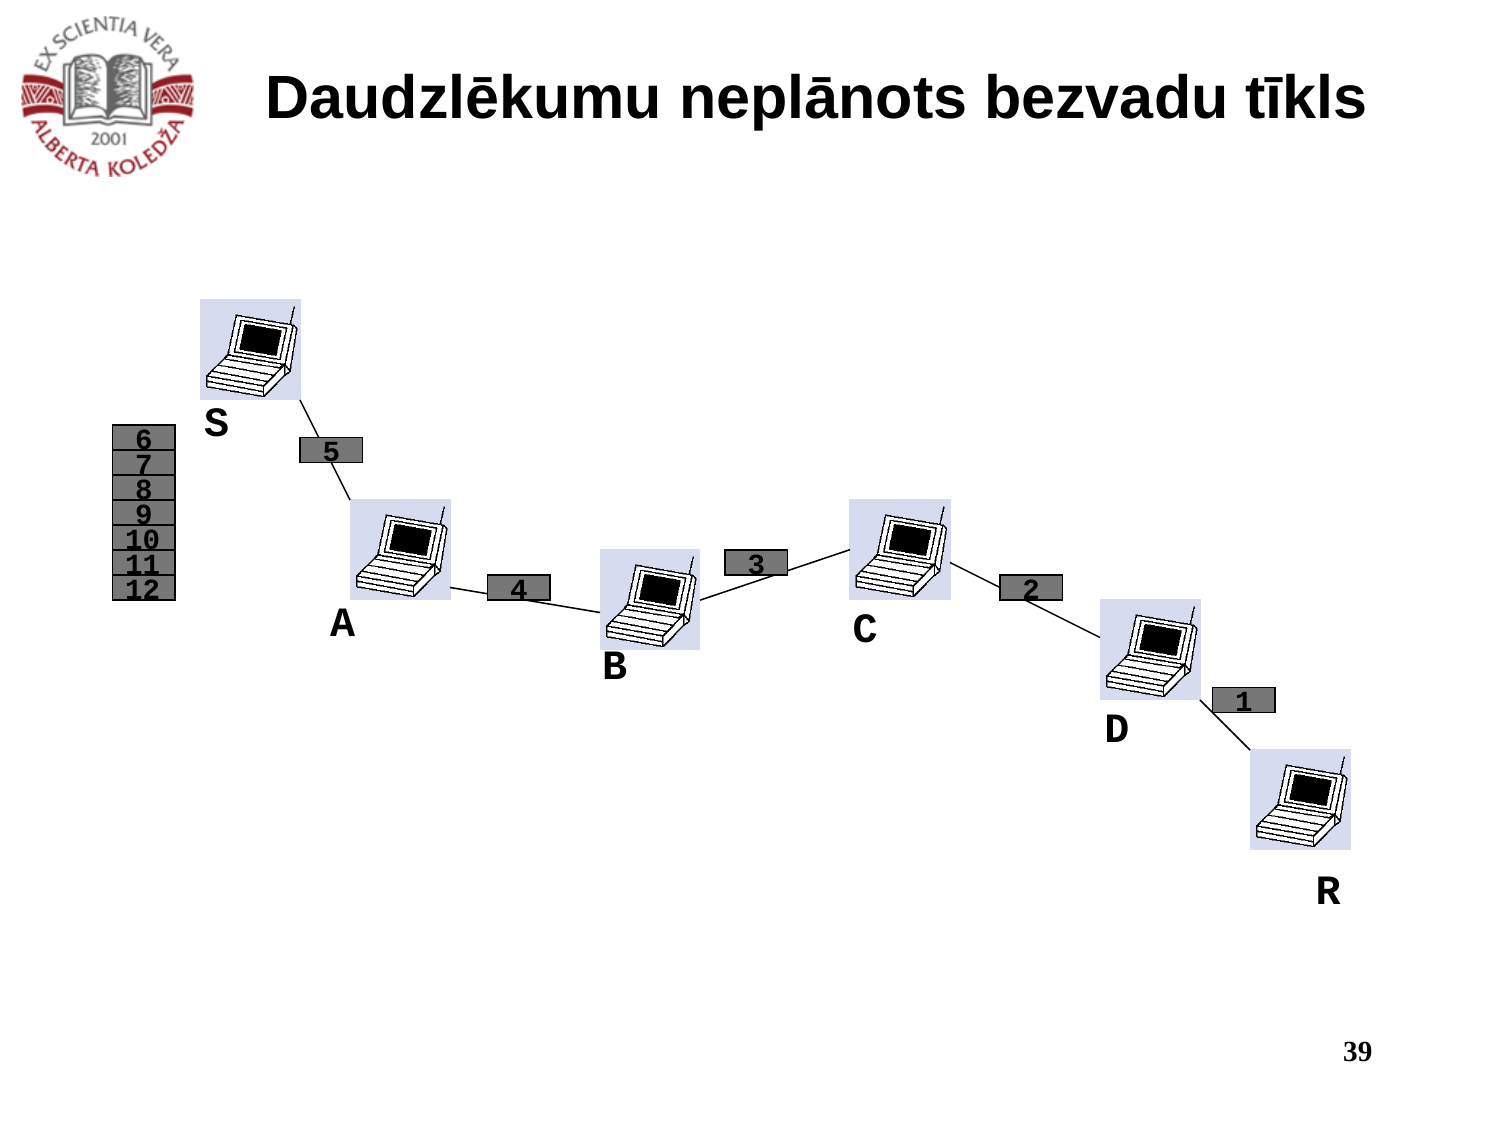

# Daudzlēkumu neplānots bezvadu tīkls
S
6
5
7
8
9
10
11
3
12
4
2
A
C
B
1
D
R